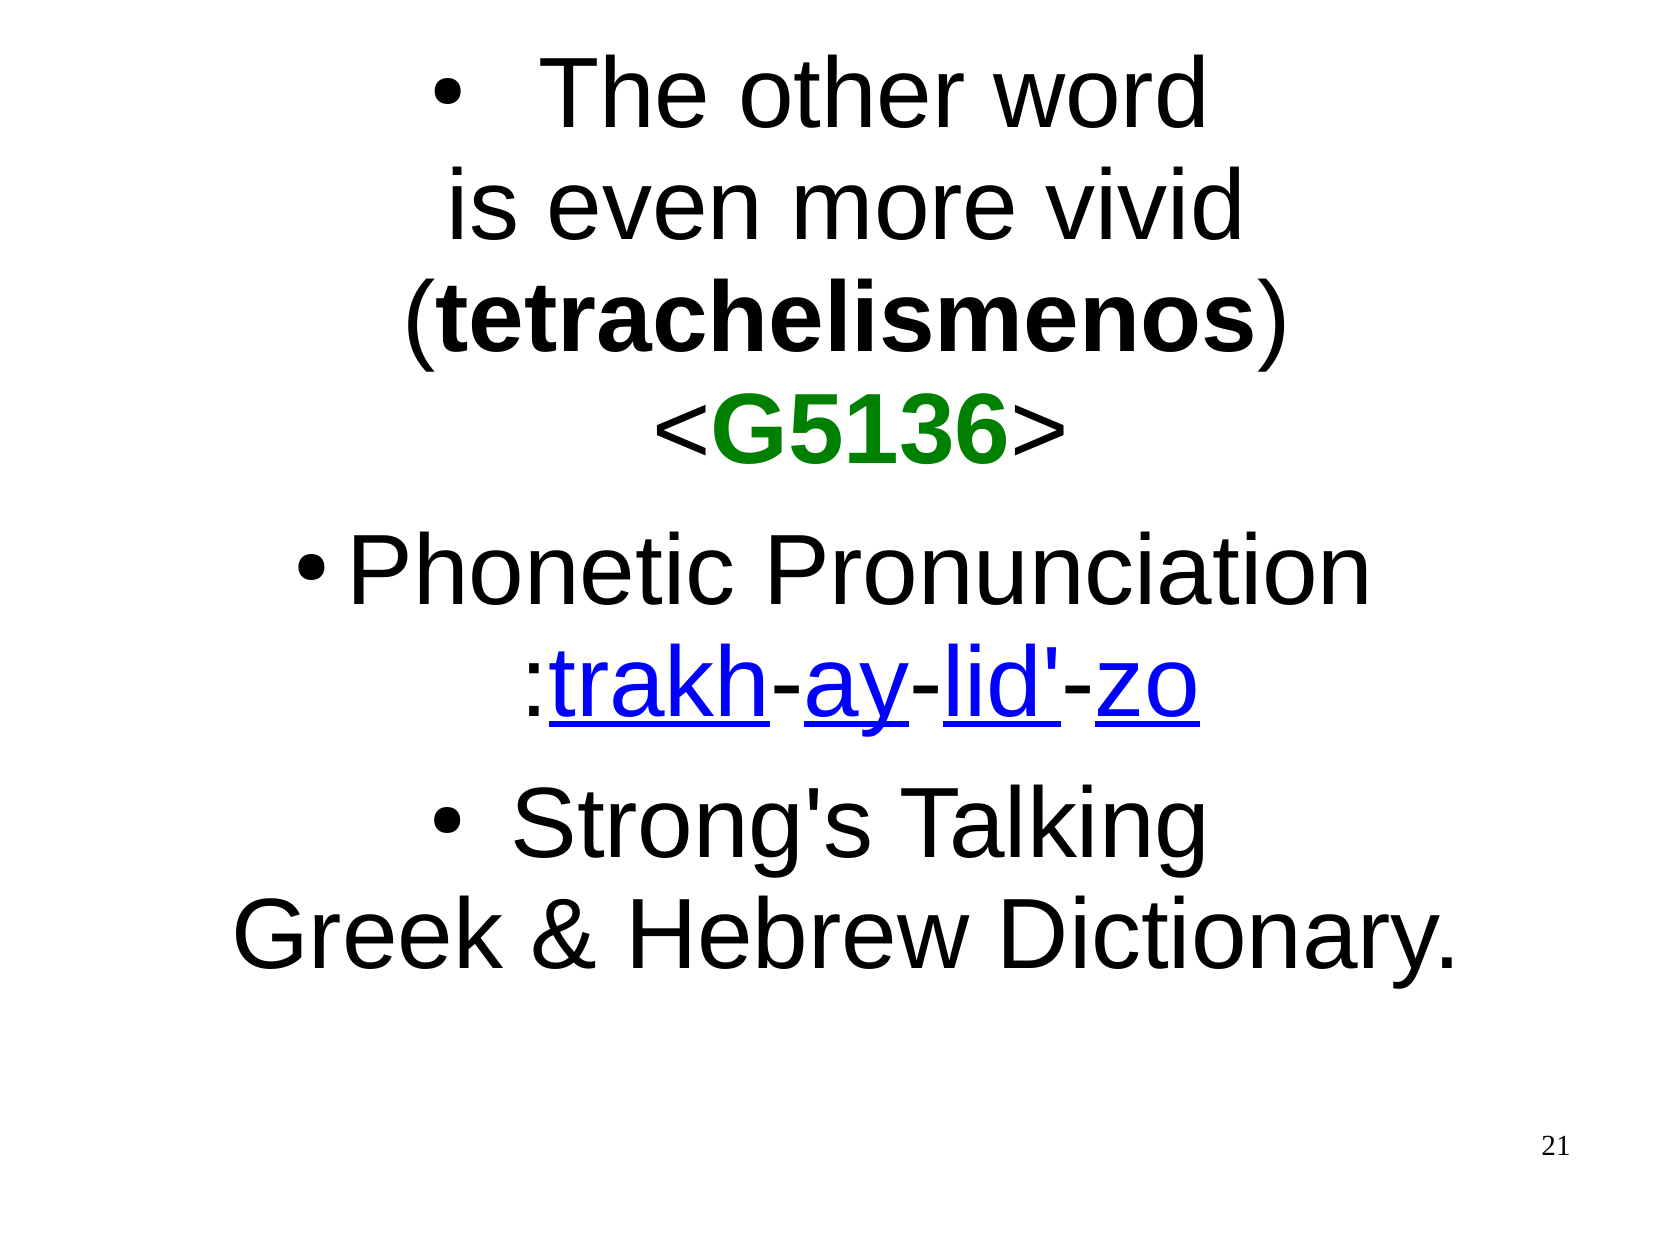

# The other word is even more vivid (tetrachelismenos) <G5136>
Phonetic Pronunciation
:trakh-ay-lid'-zo
 Strong's Talking
Greek & Hebrew Dictionary.
21